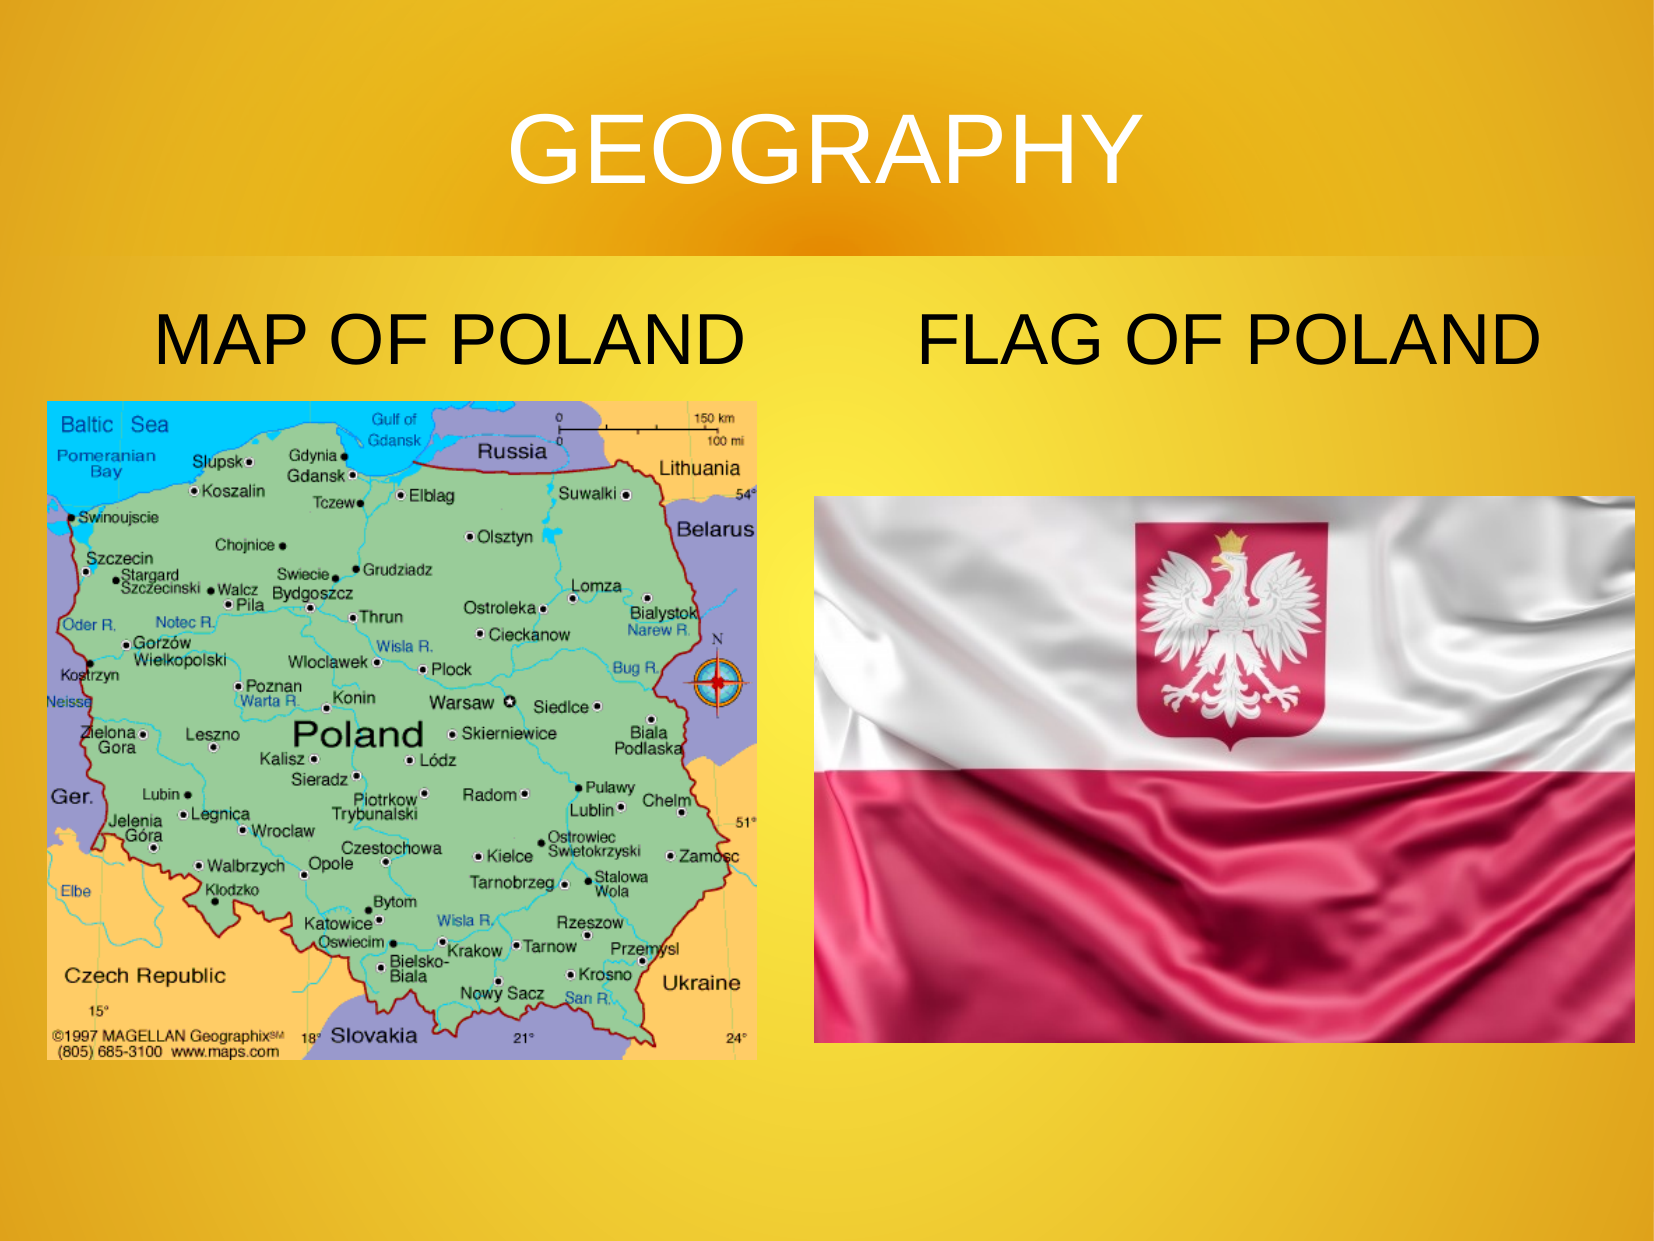

# GEOGRAPHY
MAP OF POLAND
FLAG OF POLAND